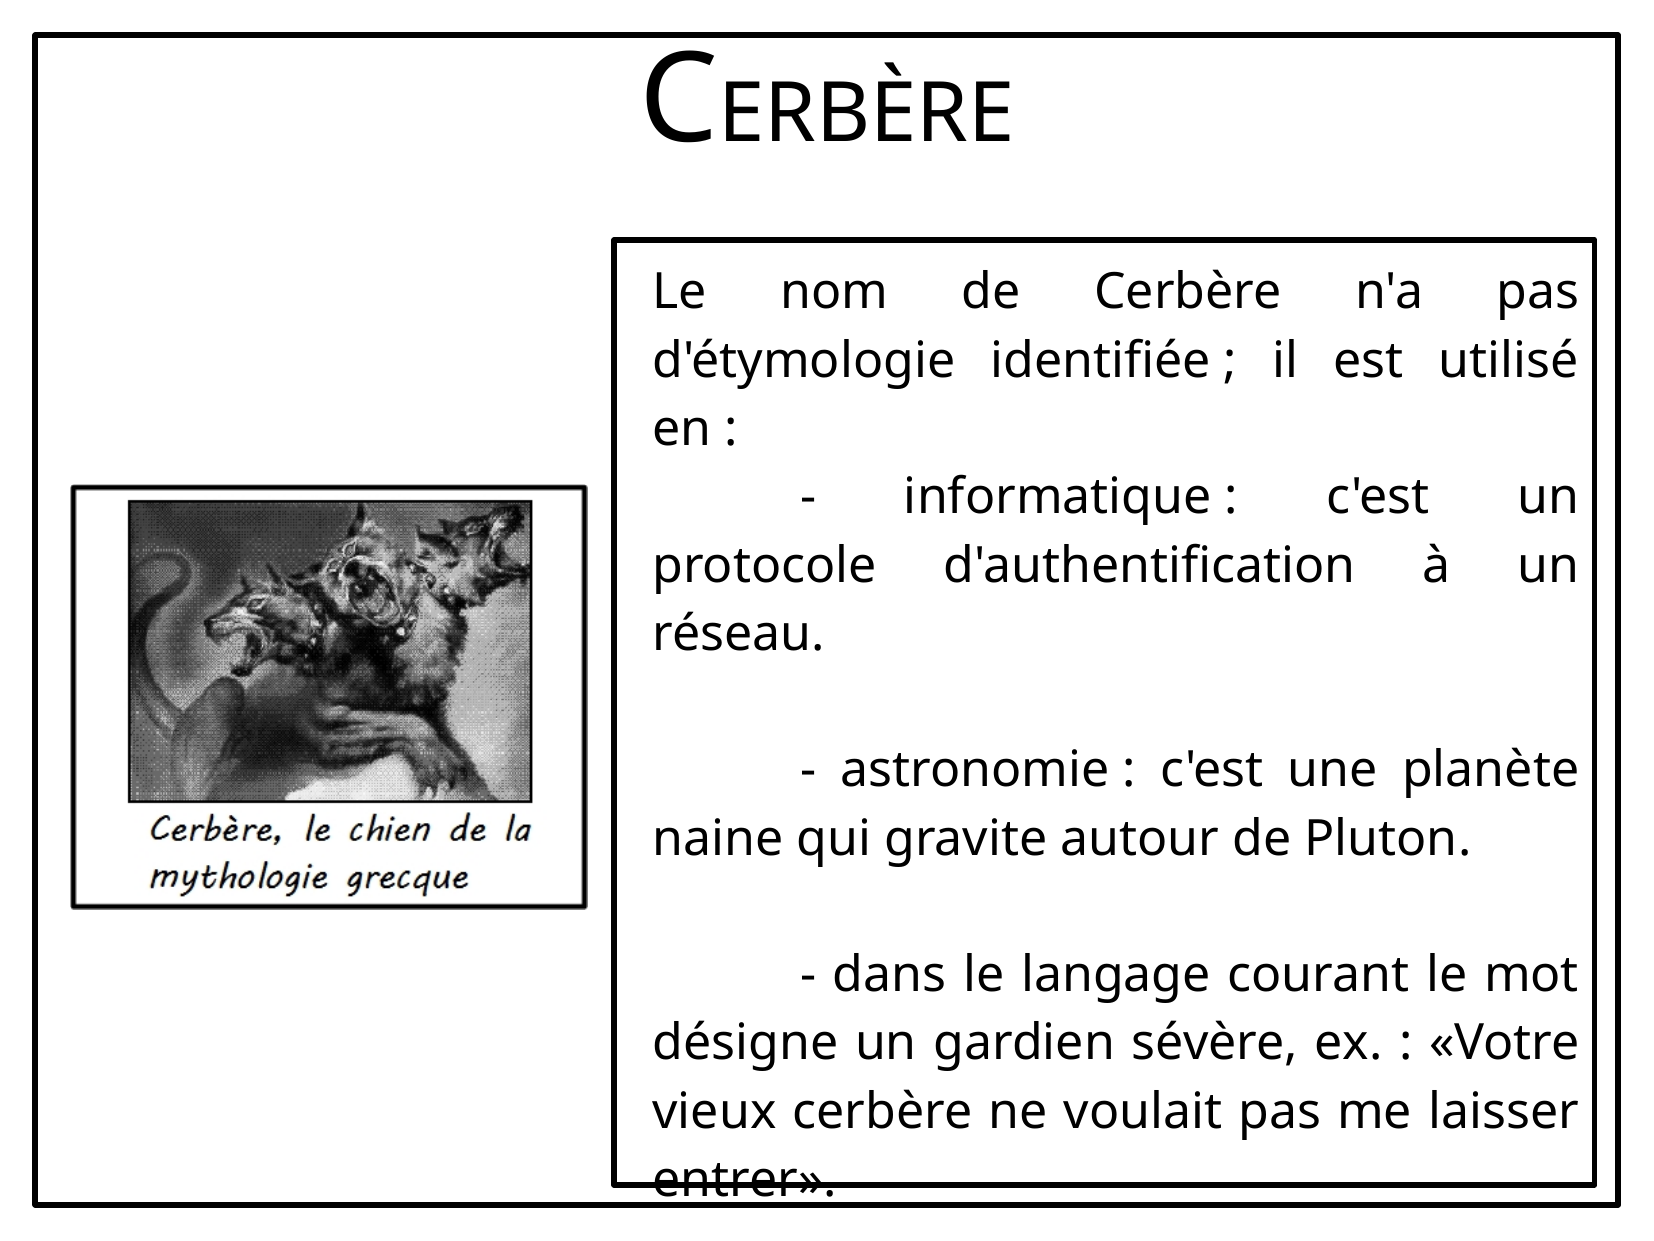

CERBÈRE
Le nom de Cerbère n'a pas d'étymologie identifiée ; il est utilisé en :
		- informatique : c'est un protocole d'authentification à un réseau.
		- astronomie : c'est une planète naine qui gravite autour de Pluton.
		- dans le langage courant le mot désigne un gardien sévère, ex. : «Votre vieux cerbère ne voulait pas me laisser entrer».